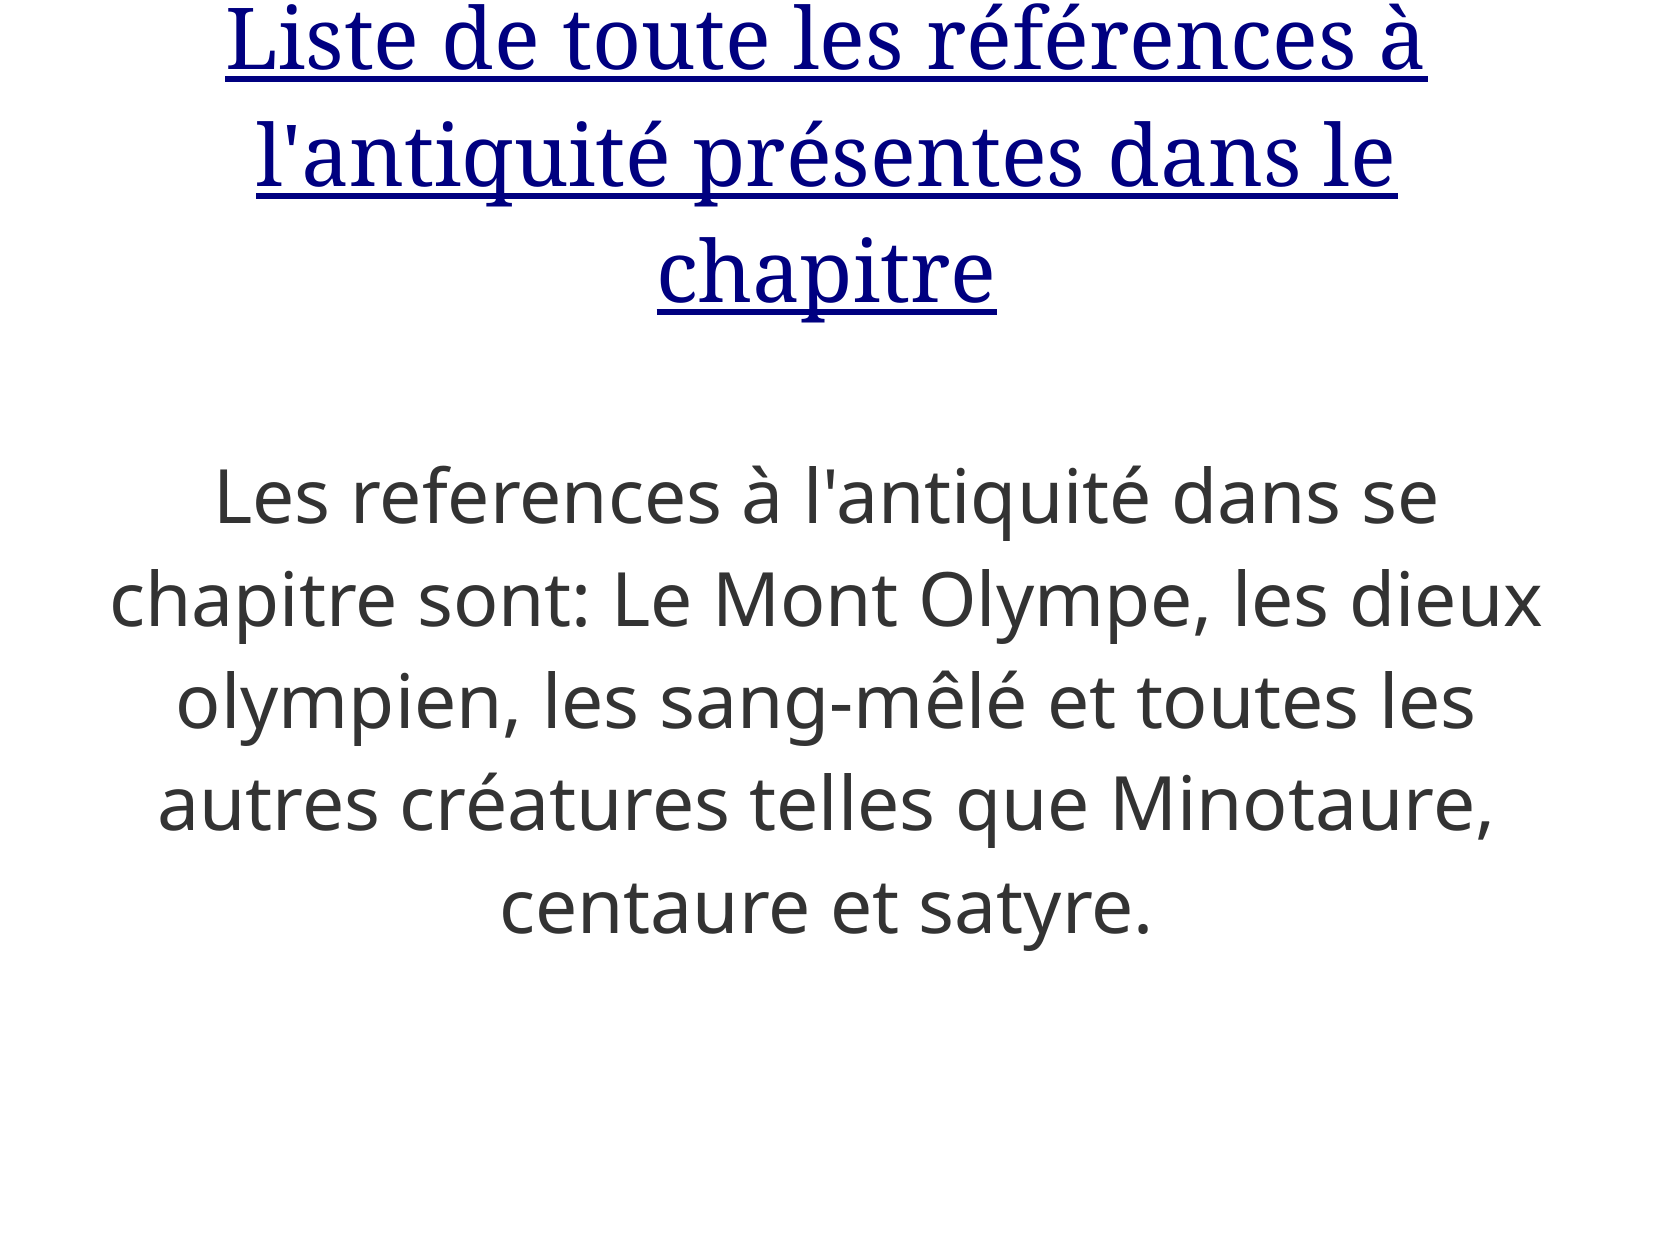

# Liste de toute les références à l'antiquité présentes dans le chapitre
Les references à l'antiquité dans se chapitre sont: Le Mont Olympe, les dieux olympien, les sang-mêlé et toutes les autres créatures telles que Minotaure, centaure et satyre.